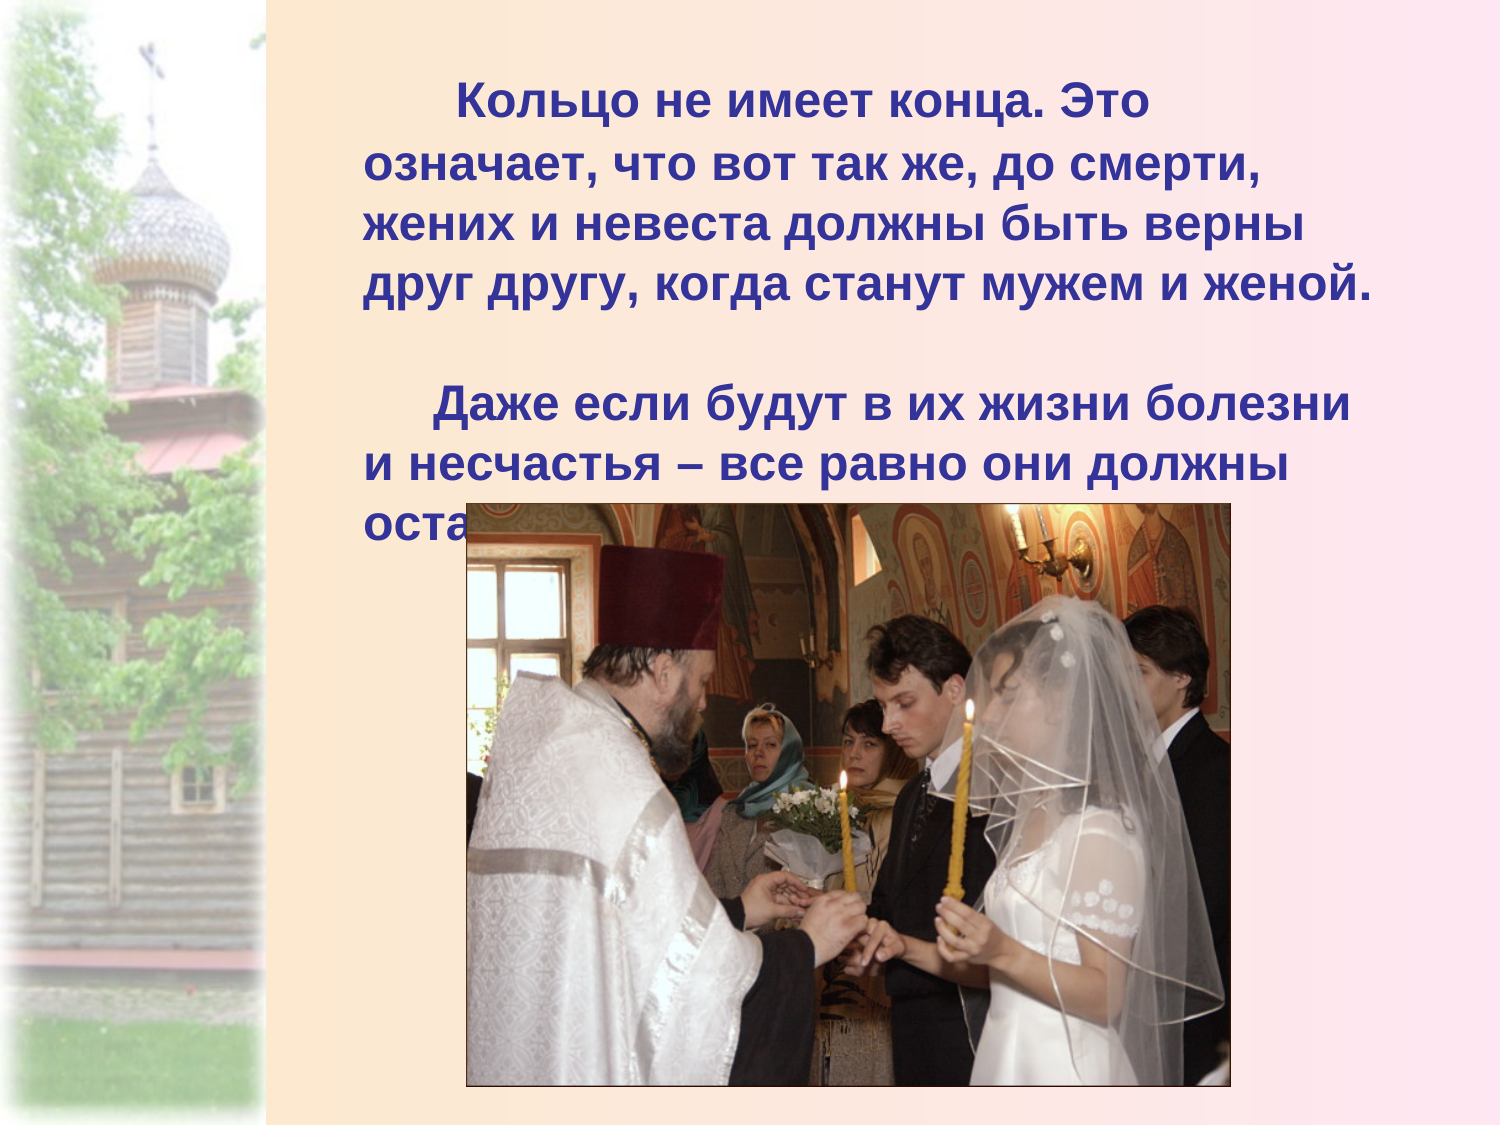

Кольцо не имеет конца. Это означает, что вот так же, до смерти, жених и невеста должны быть верны друг другу, когда станут мужем и женой.
 Даже если будут в их жизни болезни и несчастья – все равно они должны оставаться вместе.